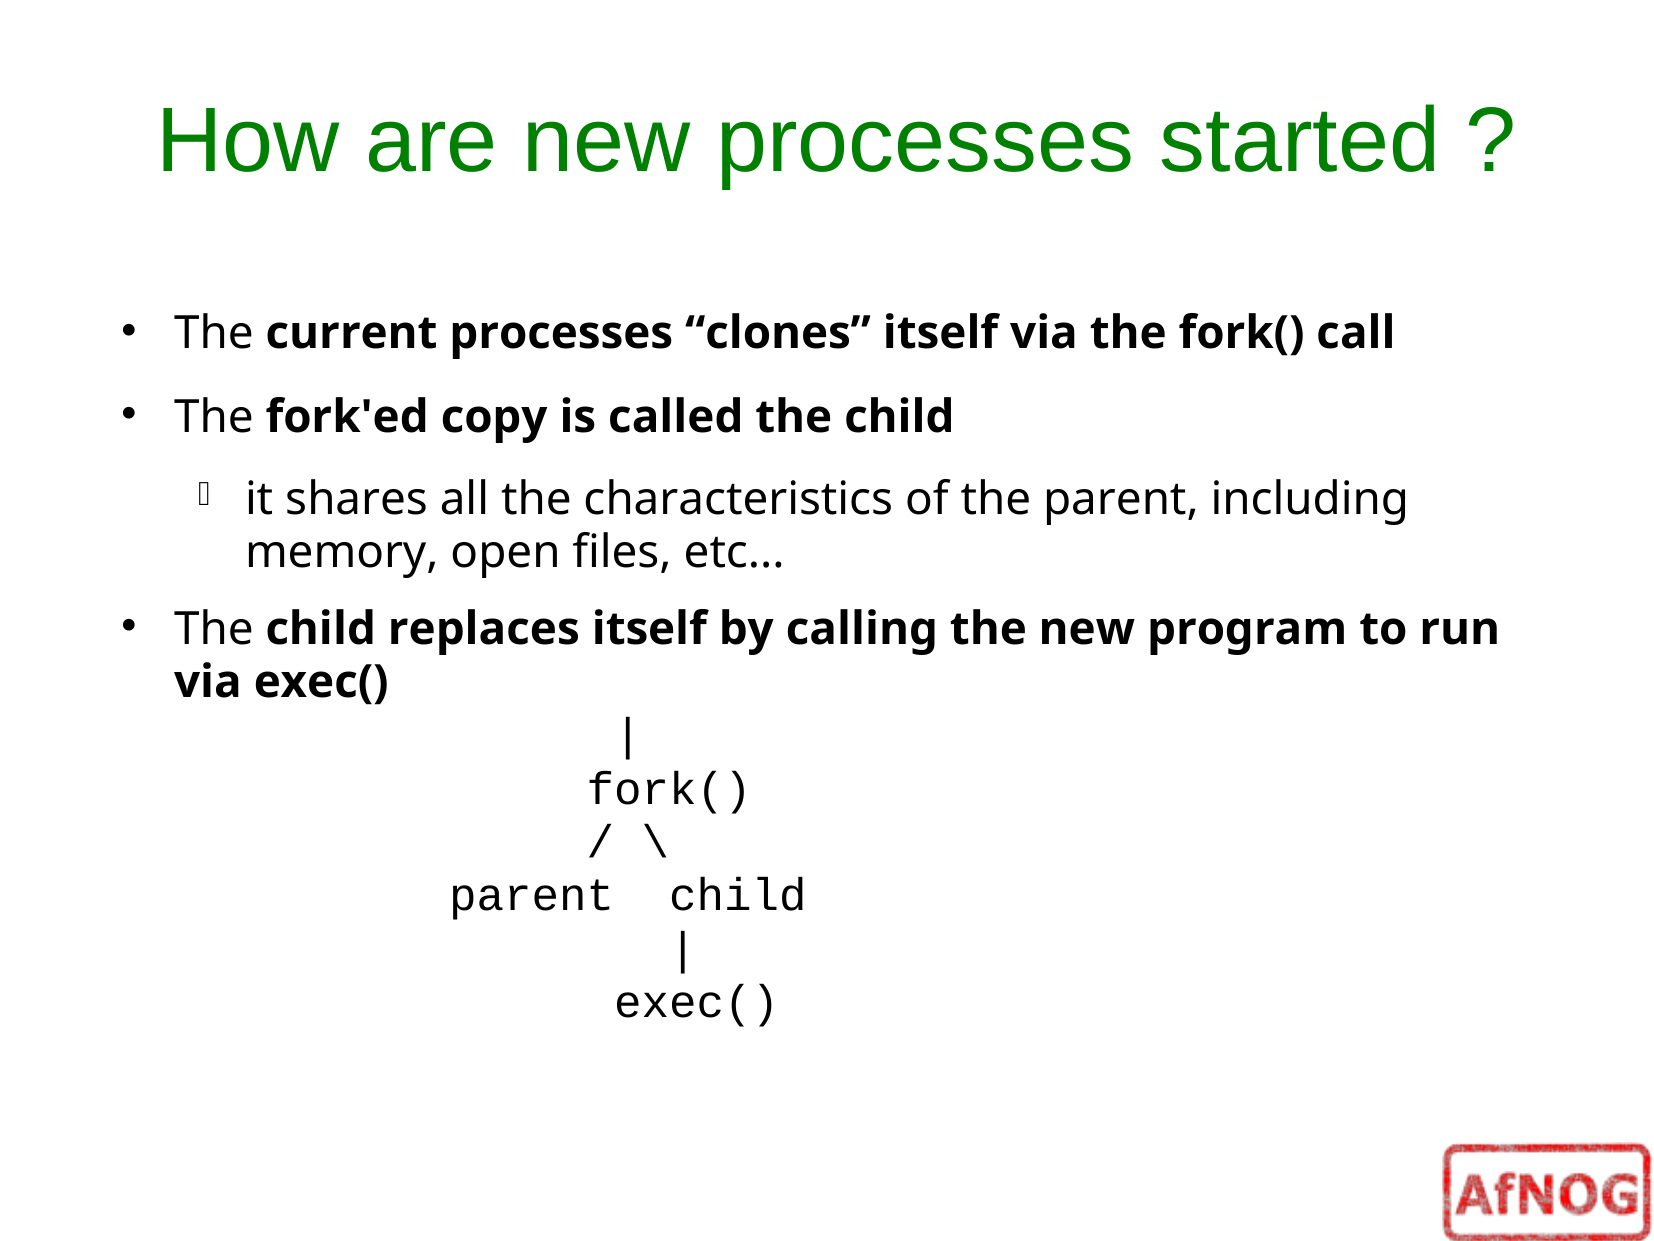

# How are new processes started ?
The current processes “clones” itself via the fork() call
The fork'ed copy is called the child
it shares all the characteristics of the parent, including memory, open files, etc...
The child replaces itself by calling the new program to run via exec()
 |
 fork()
 / \
 parent child
 |
 exec()‏